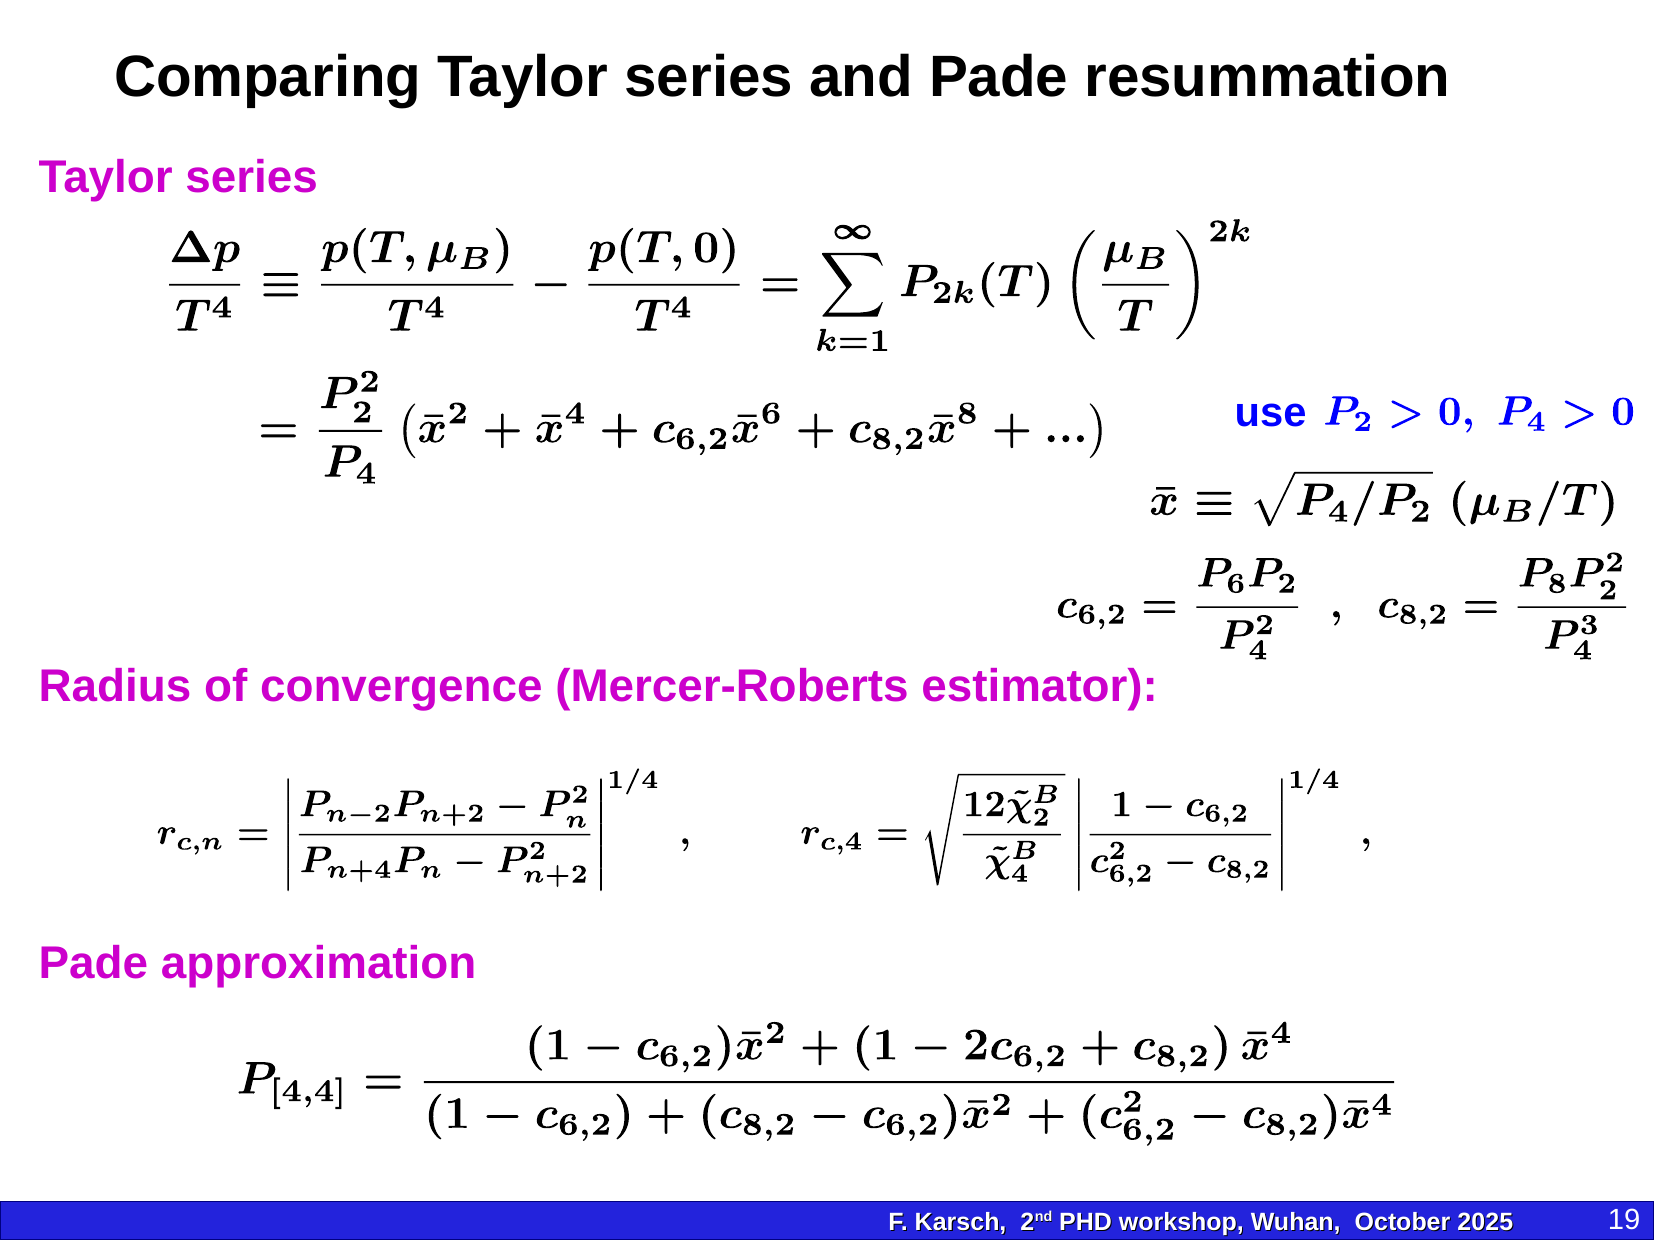

Comparing Taylor series and Pade resummation
Taylor series
use
Radius of convergence (Mercer-Roberts estimator):
Pade approximation
19